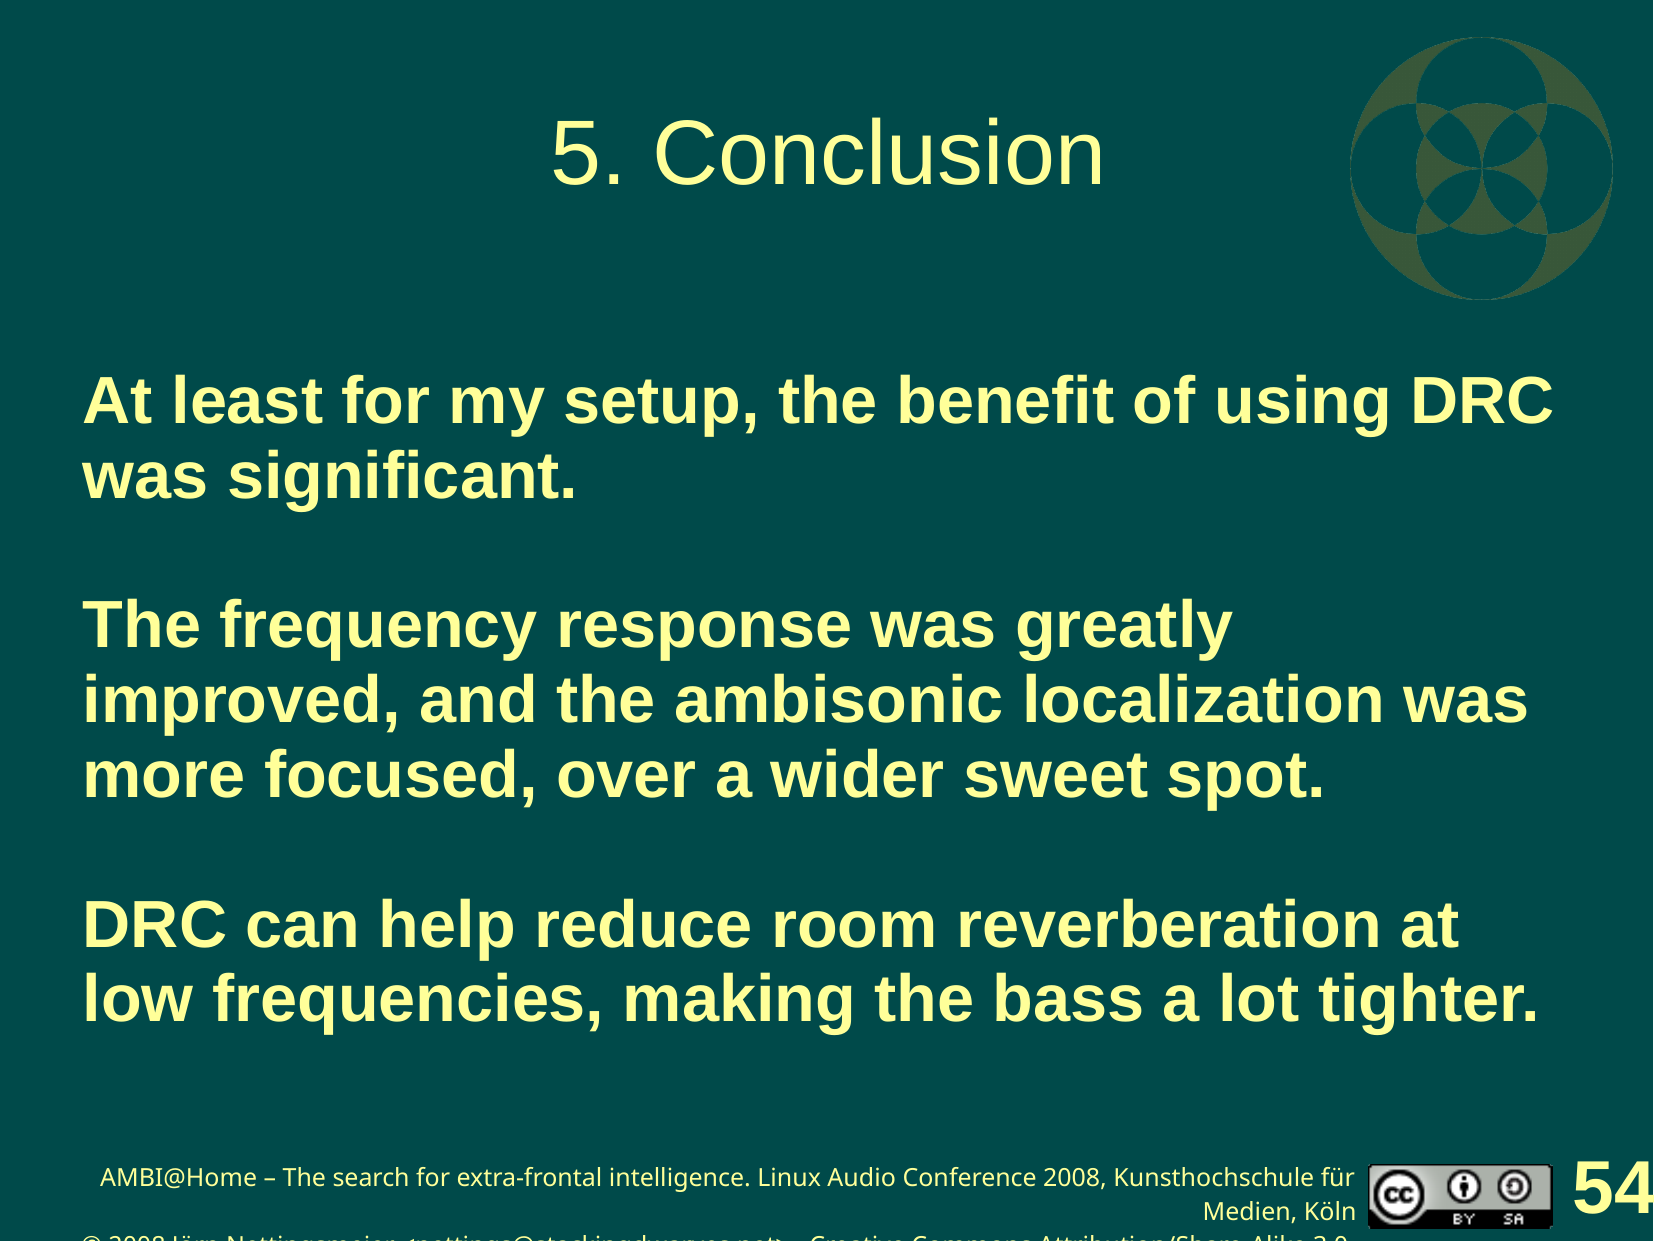

# 5. Conclusion
At least for my setup, the benefit of using DRC was significant.
The frequency response was greatly improved, and the ambisonic localization was more focused, over a wider sweet spot.
DRC can help reduce room reverberation at low frequencies, making the bass a lot tighter.